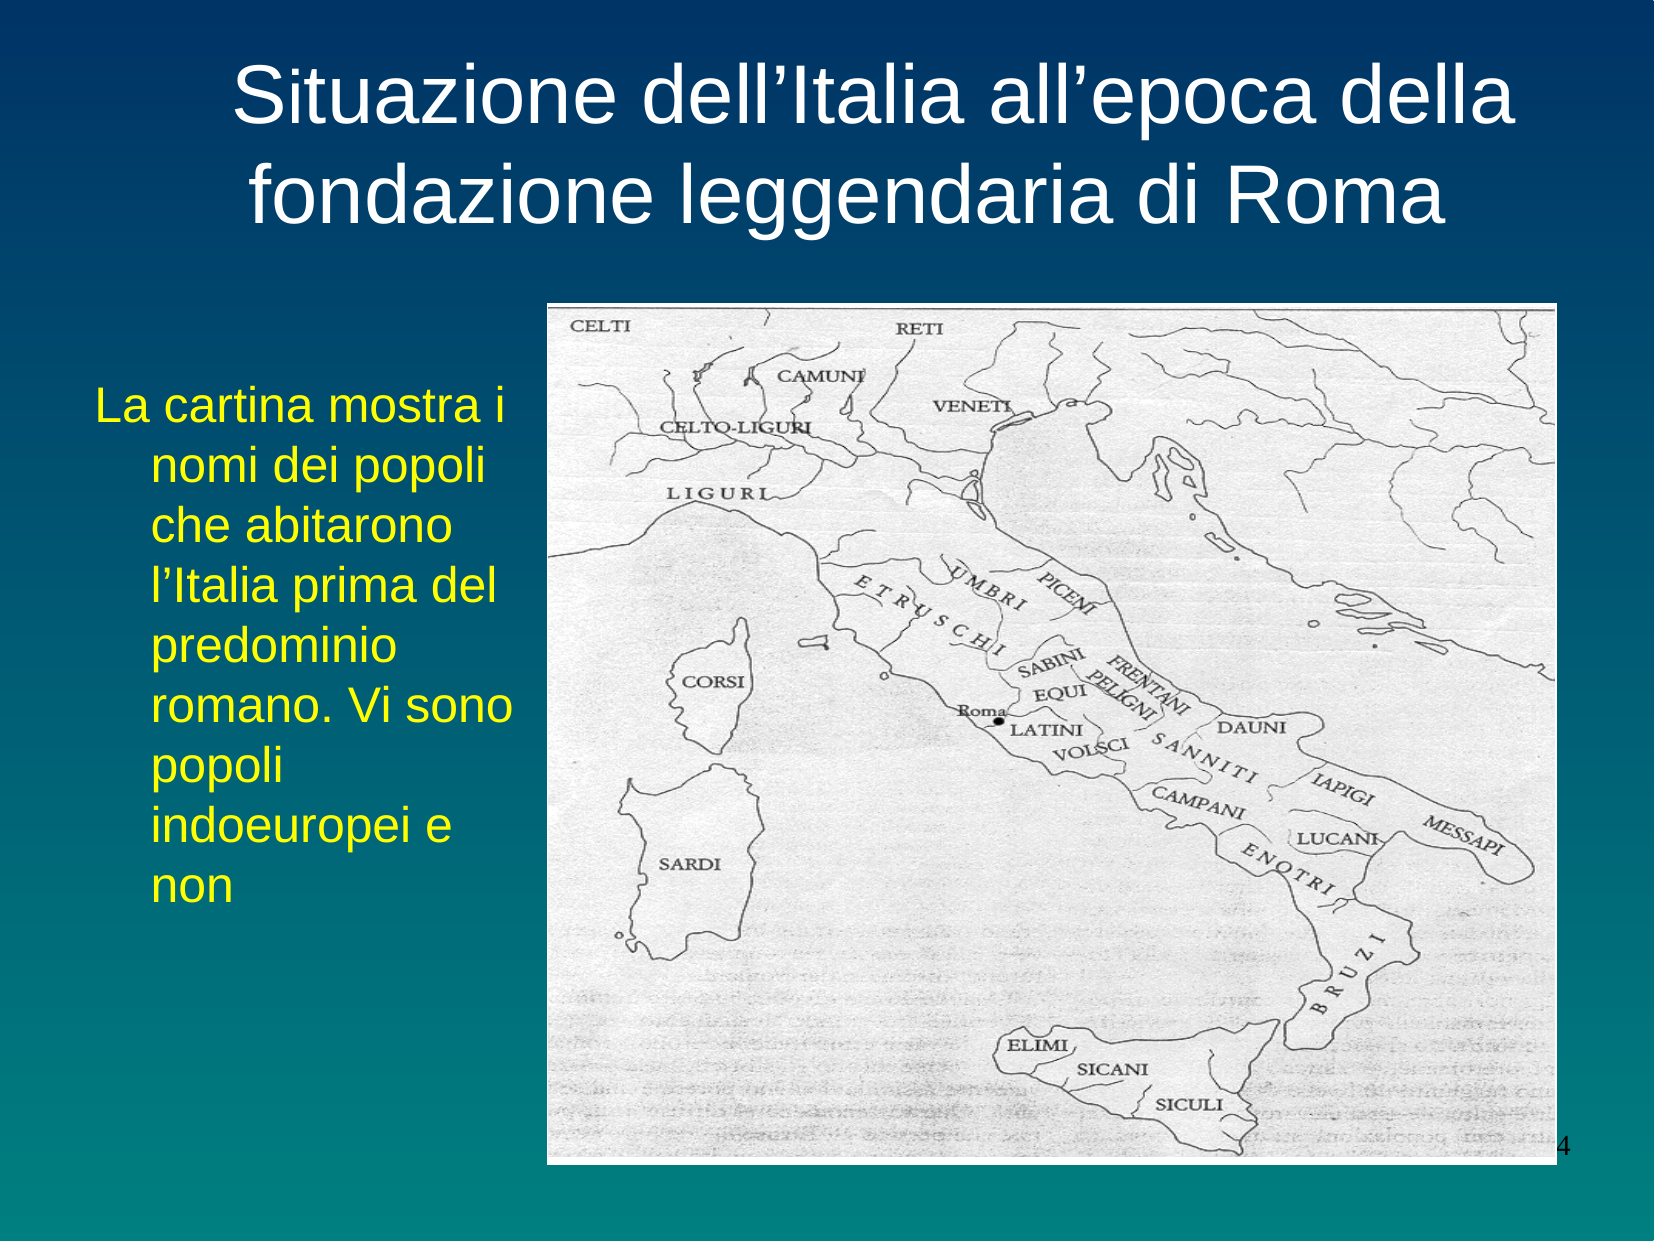

# Situazione dell’Italia all’epoca della fondazione leggendaria di Roma
La cartina mostra i nomi dei popoli che abitarono l’Italia prima del predominio romano. Vi sono popoli indoeuropei e non
4